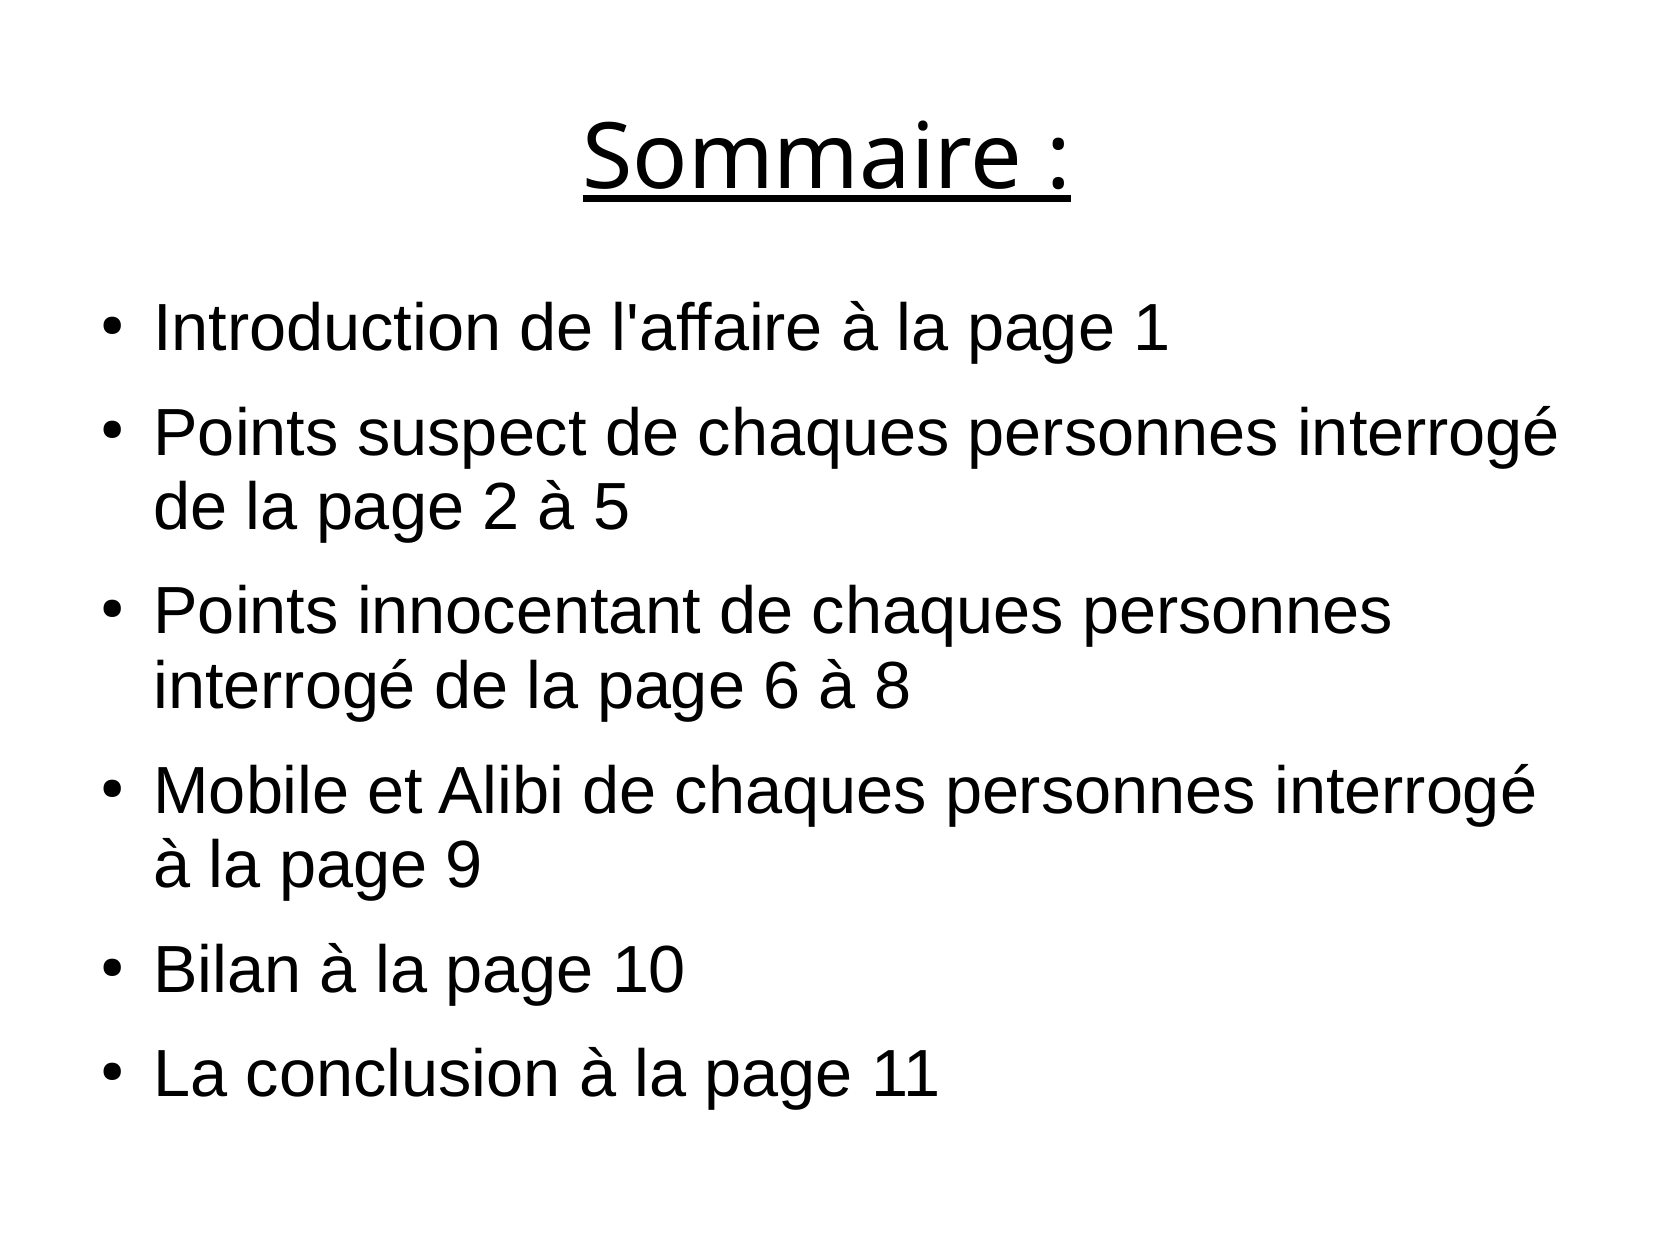

# Sommaire :
Introduction de l'affaire à la page 1
Points suspect de chaques personnes interrogé de la page 2 à 5
Points innocentant de chaques personnes interrogé de la page 6 à 8
Mobile et Alibi de chaques personnes interrogé à la page 9
Bilan à la page 10
La conclusion à la page 11